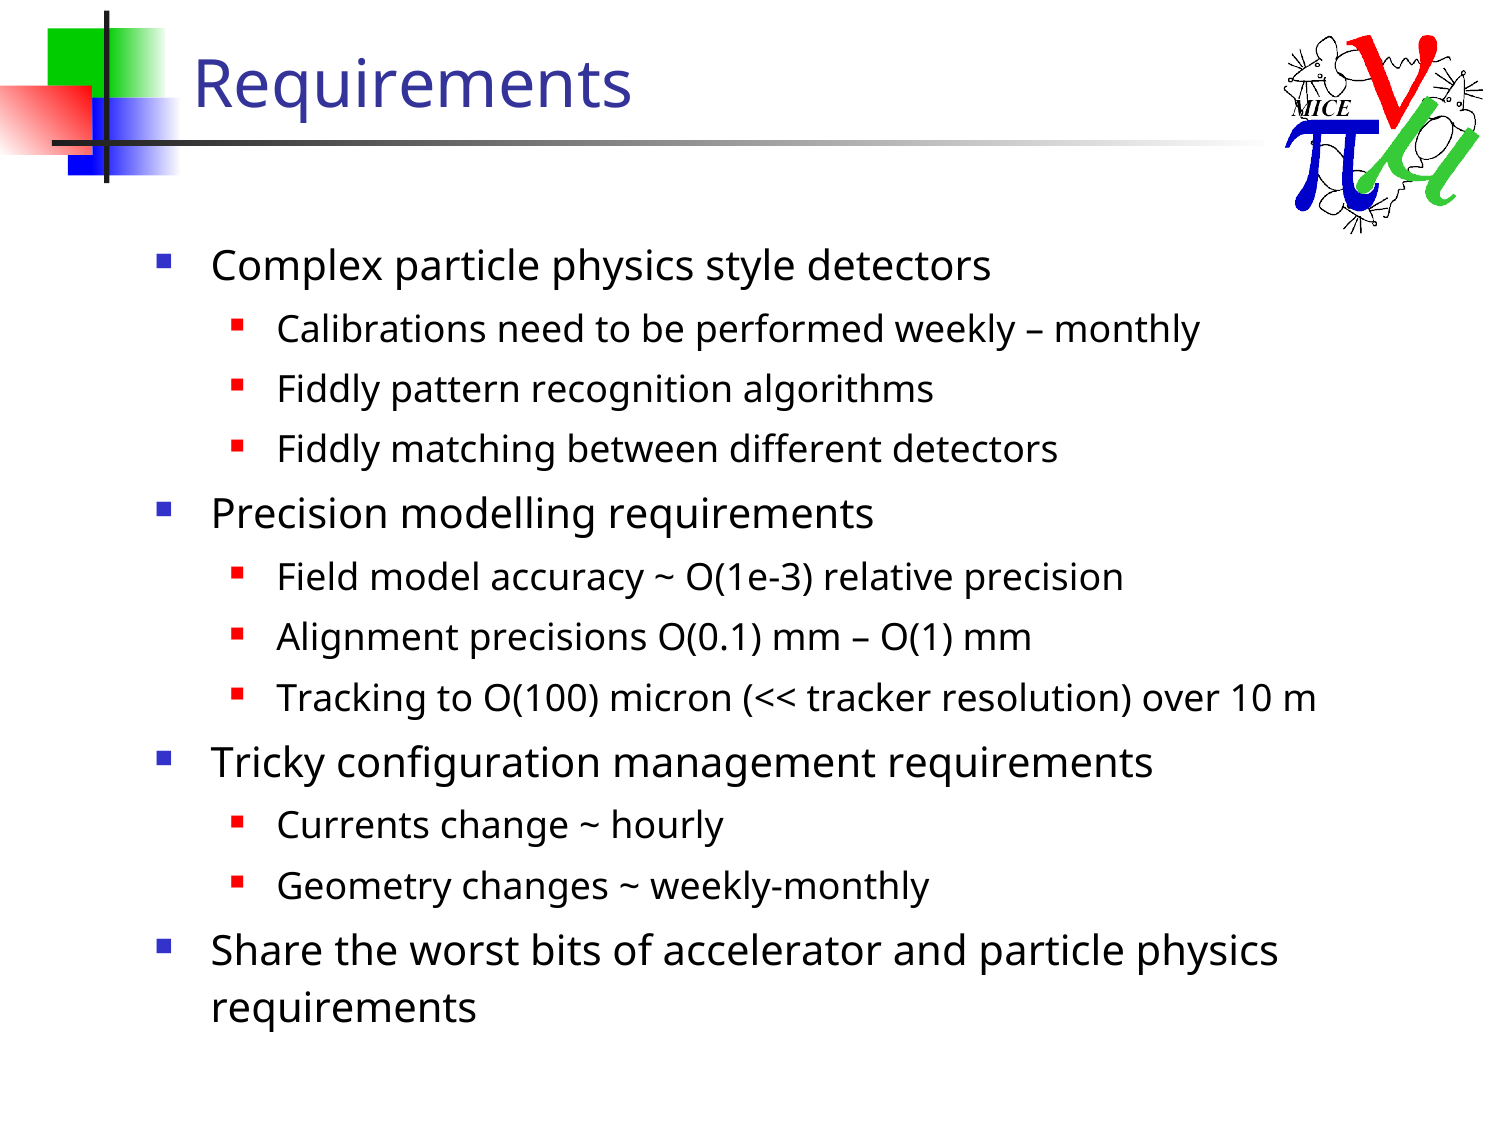

# Requirements
Complex particle physics style detectors
Calibrations need to be performed weekly – monthly
Fiddly pattern recognition algorithms
Fiddly matching between different detectors
Precision modelling requirements
Field model accuracy ~ O(1e-3) relative precision
Alignment precisions O(0.1) mm – O(1) mm
Tracking to O(100) micron (<< tracker resolution) over 10 m
Tricky configuration management requirements
Currents change ~ hourly
Geometry changes ~ weekly-monthly
Share the worst bits of accelerator and particle physics requirements